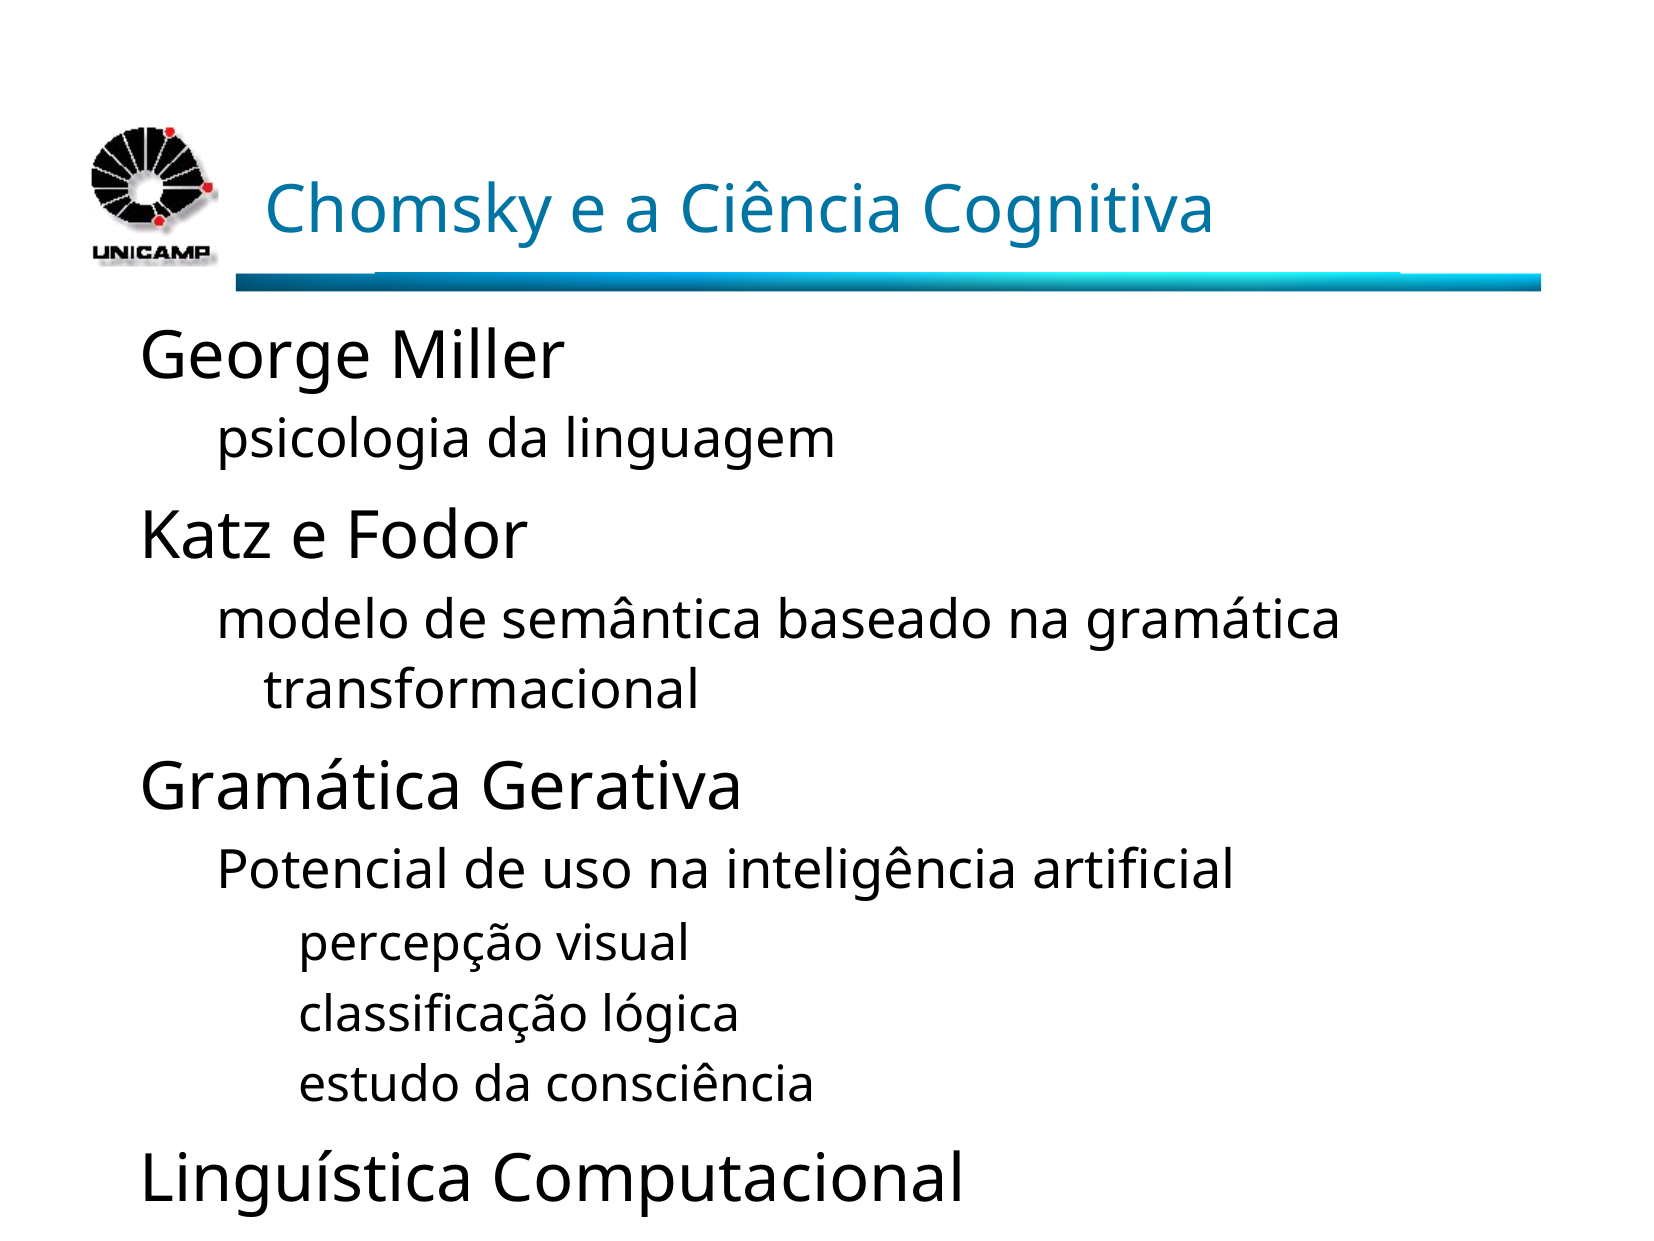

# Chomsky e a Ciência Cognitiva
George Miller
psicologia da linguagem
Katz e Fodor
modelo de semântica baseado na gramática transformacional
Gramática Gerativa
Potencial de uso na inteligência artificial
percepção visual
classificação lógica
estudo da consciência
Linguística Computacional